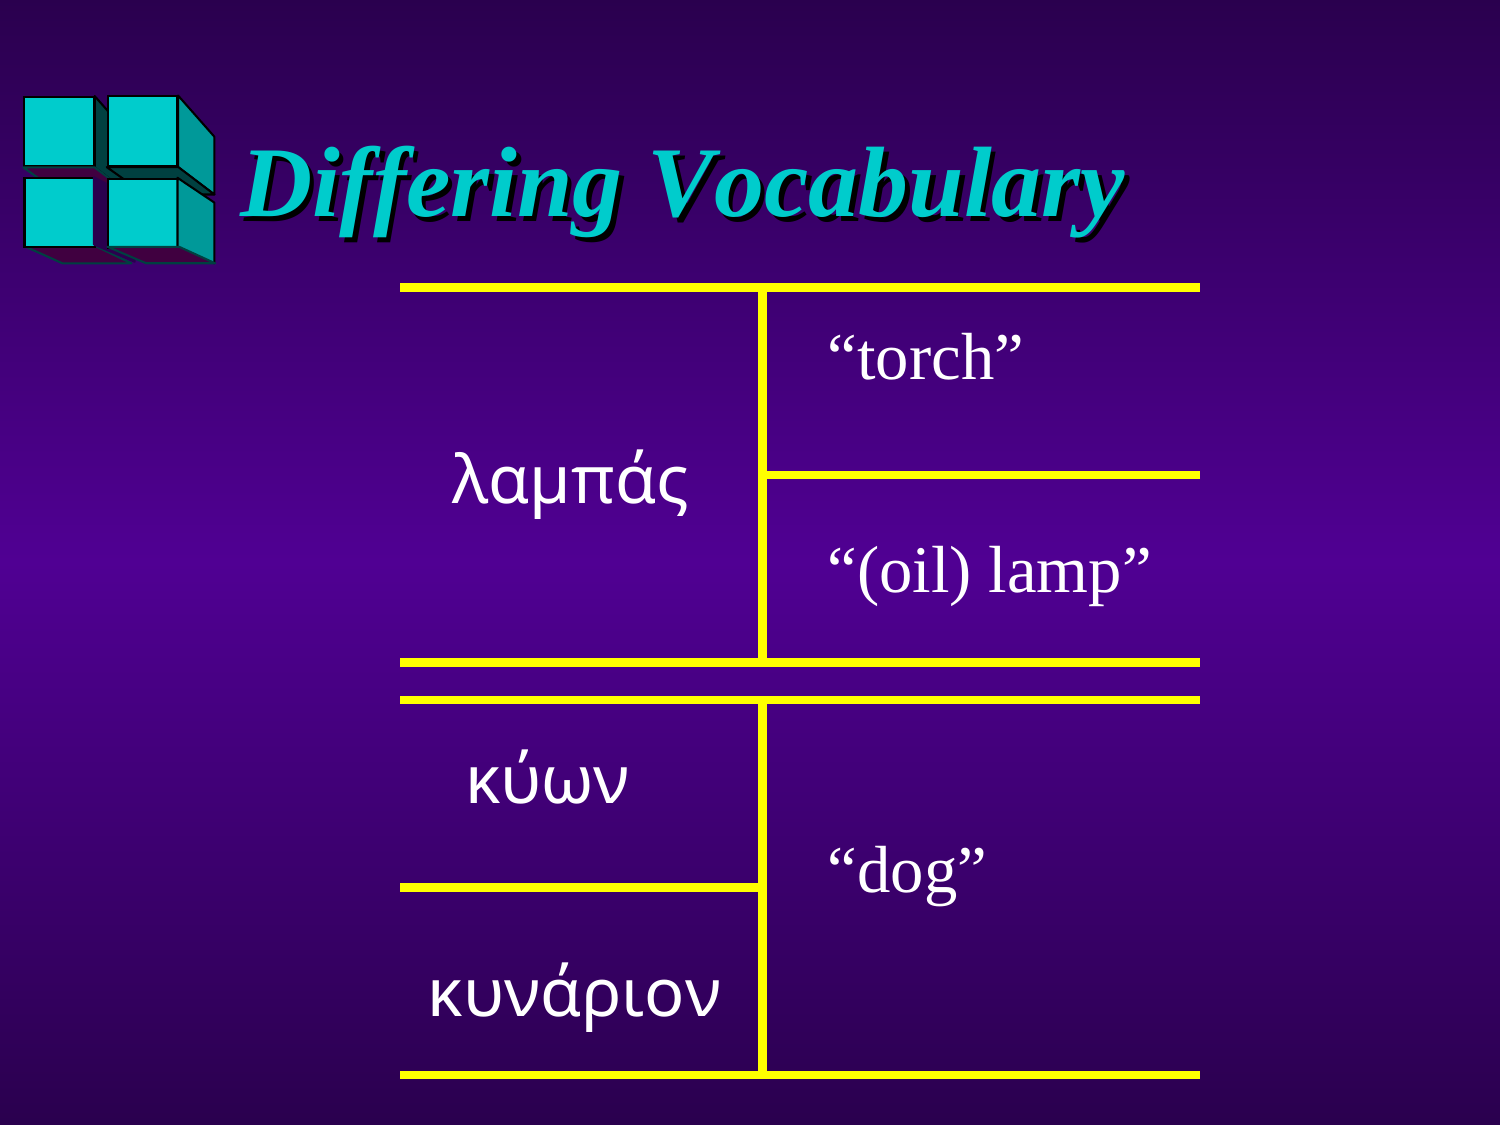

# Differing Vocabulary
“torch”
λαμπάς
“(oil) lamp”
κύων
“dog”
κυνάριον